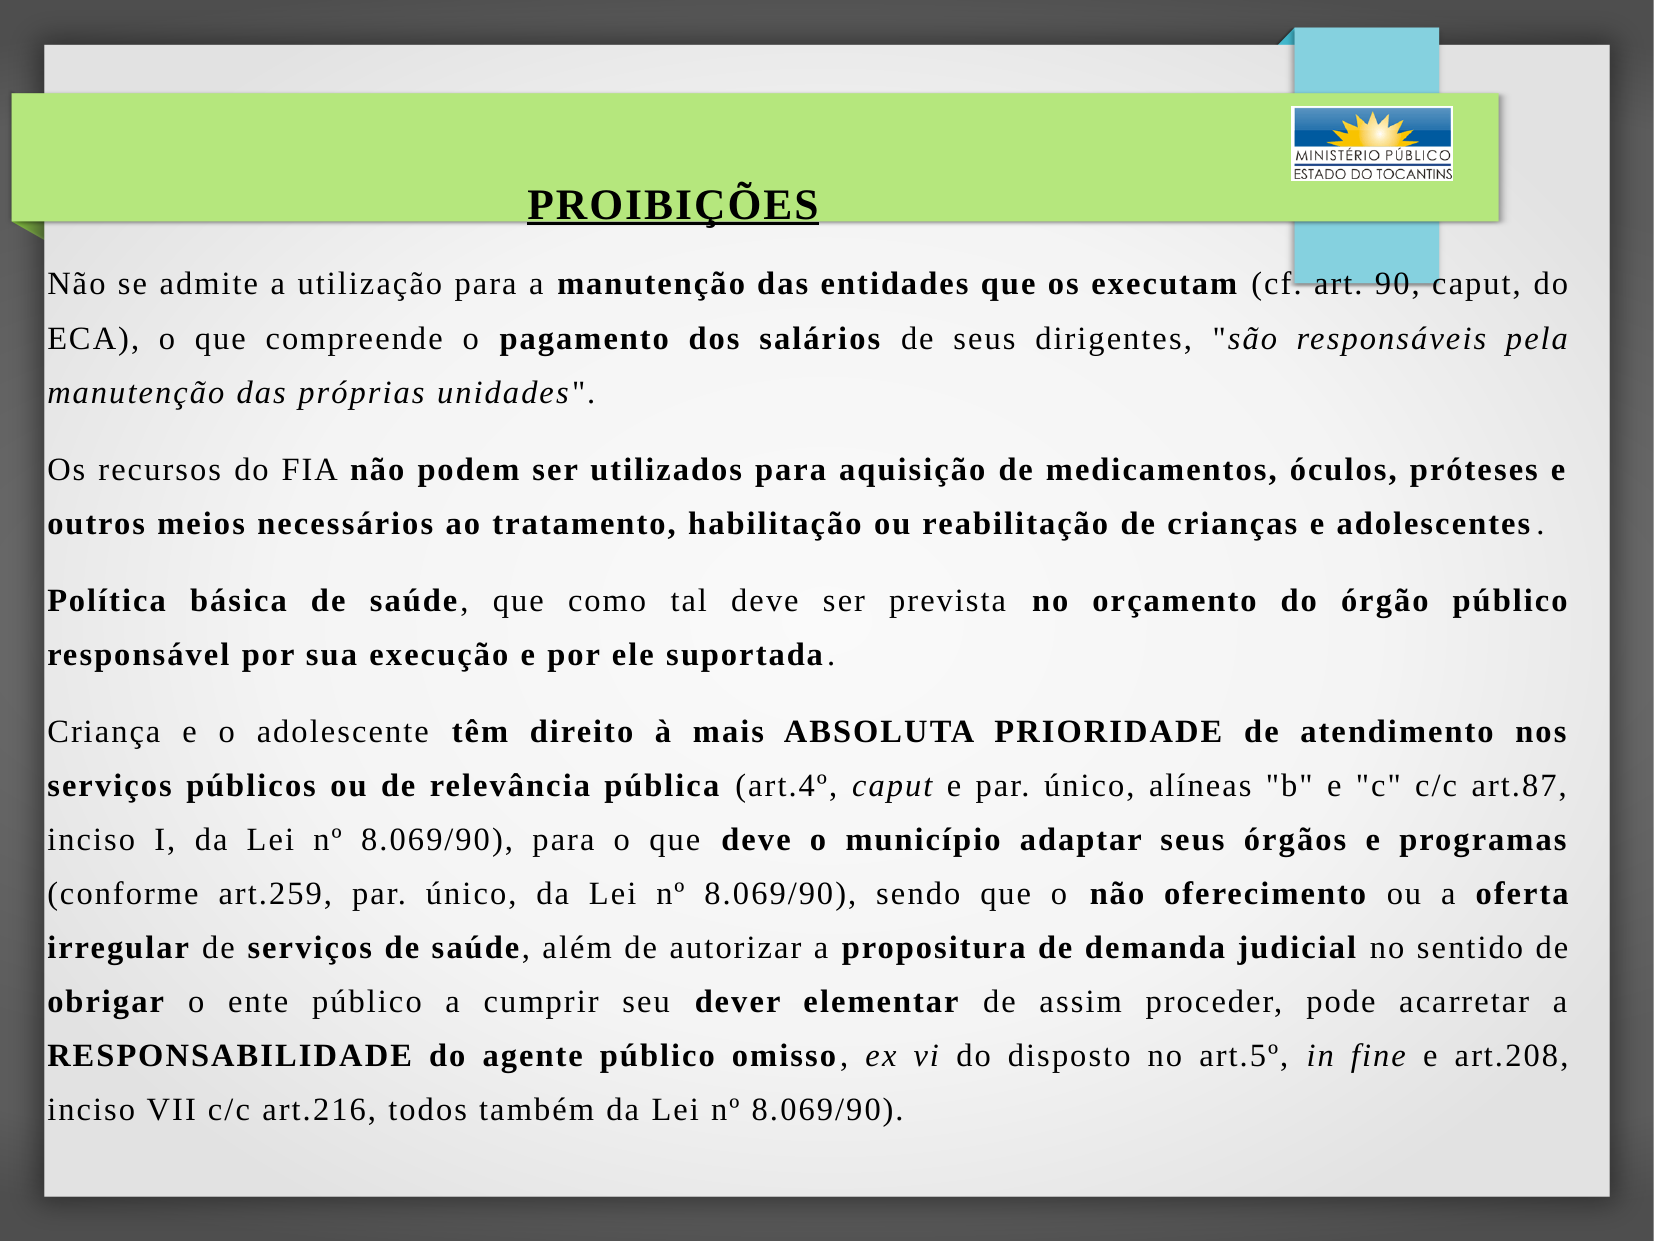

# PROIBIÇÕES
Não se admite a utilização para a manutenção das entidades que os executam (cf. art. 90, caput, do ECA), o que compreende o pagamento dos salários de seus dirigentes, "são responsáveis pela manutenção das próprias unidades".
Os recursos do FIA não podem ser utilizados para aquisição de medicamentos, óculos, próteses e outros meios necessários ao tratamento, habilitação ou reabilitação de crianças e adolescentes.
Política básica de saúde, que como tal deve ser prevista no orçamento do órgão público responsável por sua execução e por ele suportada.
Criança e o adolescente têm direito à mais ABSOLUTA PRIORIDADE de atendimento nos serviços públicos ou de relevância pública (art.4º, caput e par. único, alíneas "b" e "c" c/c art.87, inciso I, da Lei nº 8.069/90), para o que deve o município adaptar seus órgãos e programas (conforme art.259, par. único, da Lei nº 8.069/90), sendo que o não oferecimento ou a oferta irregular de serviços de saúde, além de autorizar a propositura de demanda judicial no sentido de obrigar o ente público a cumprir seu dever elementar de assim proceder, pode acarretar a RESPONSABILIDADE do agente público omisso, ex vi do disposto no art.5º, in fine e art.208, inciso VII c/c art.216, todos também da Lei nº 8.069/90).